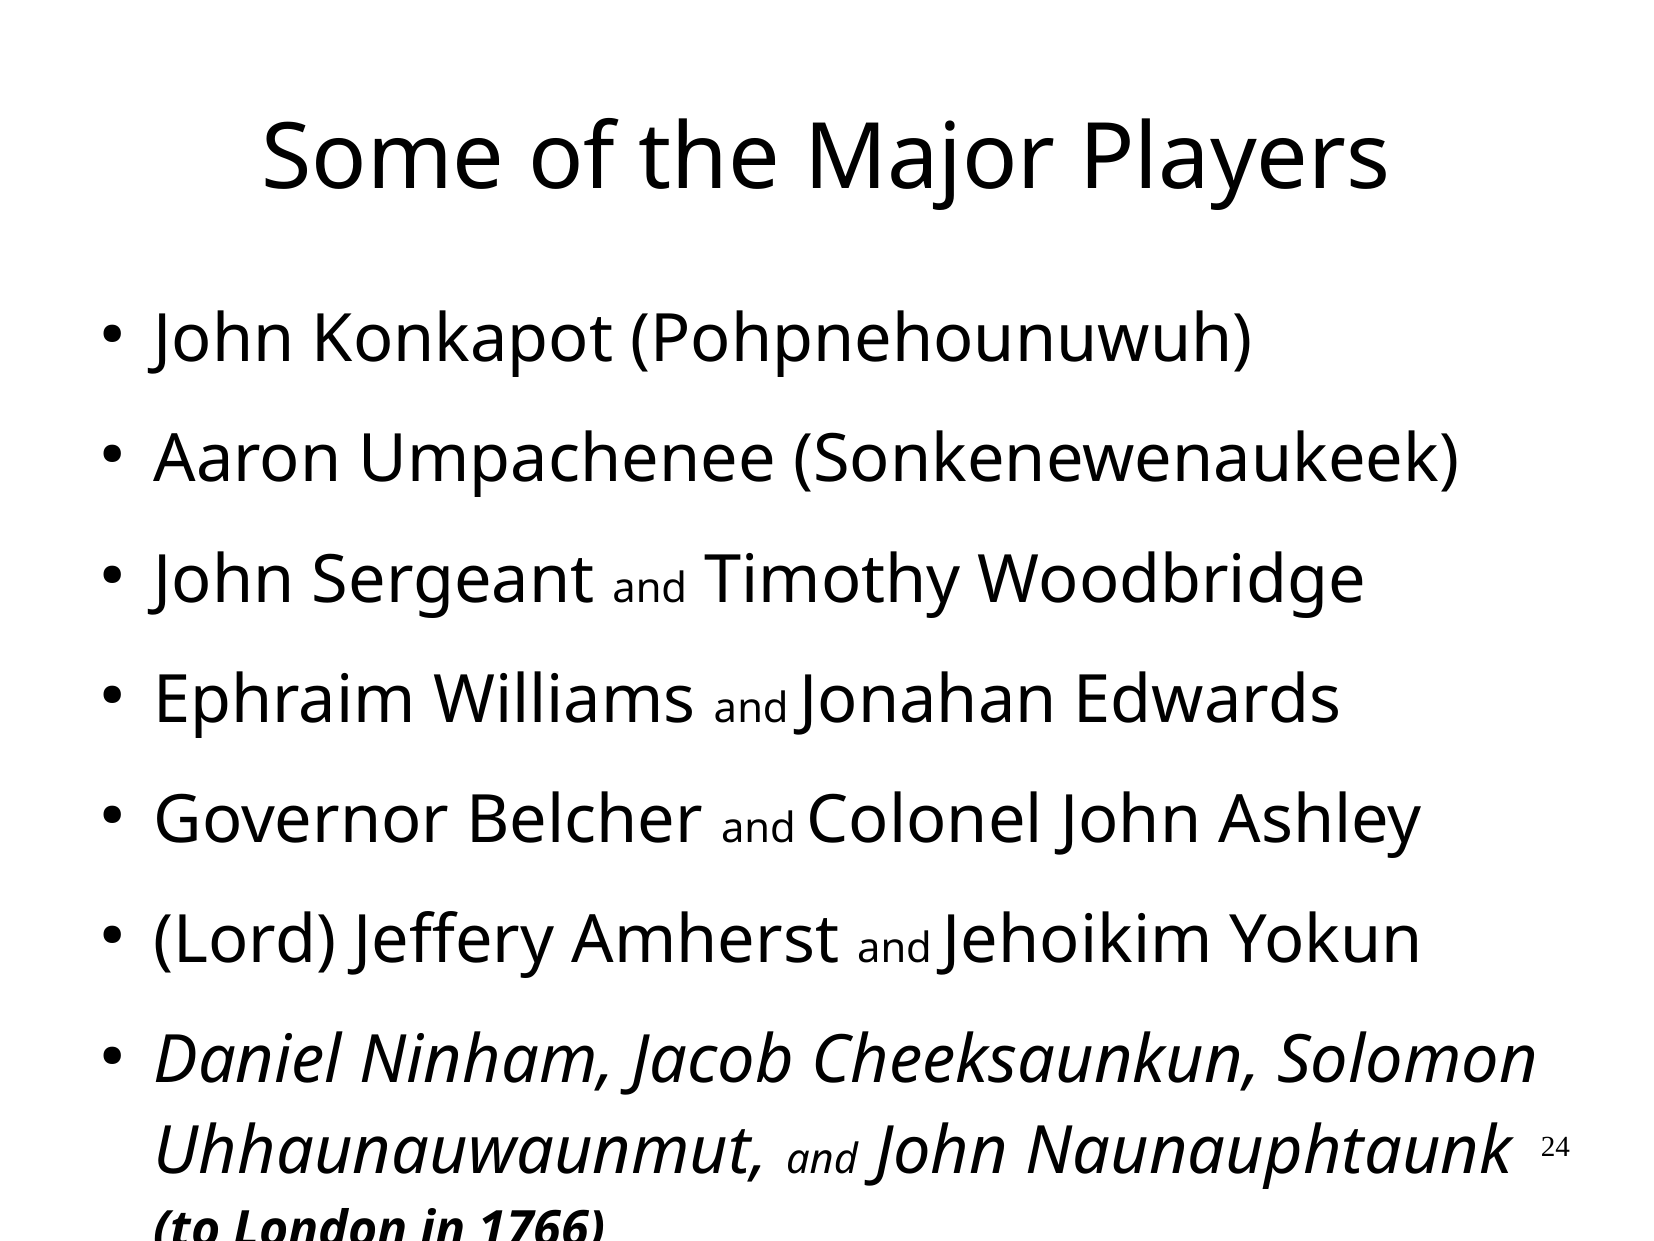

# Some of the Major Players
John Konkapot (Pohpnehounuwuh)
Aaron Umpachenee (Sonkenewenaukeek)
John Sergeant and Timothy Woodbridge
Ephraim Williams and Jonahan Edwards
Governor Belcher and Colonel John Ashley
(Lord) Jeffery Amherst and Jehoikim Yokun
Daniel Ninham, Jacob Cheeksaunkun, Solomon Uhhaunauwaunmut, and John Naunauphtaunk (to London in 1766)
24